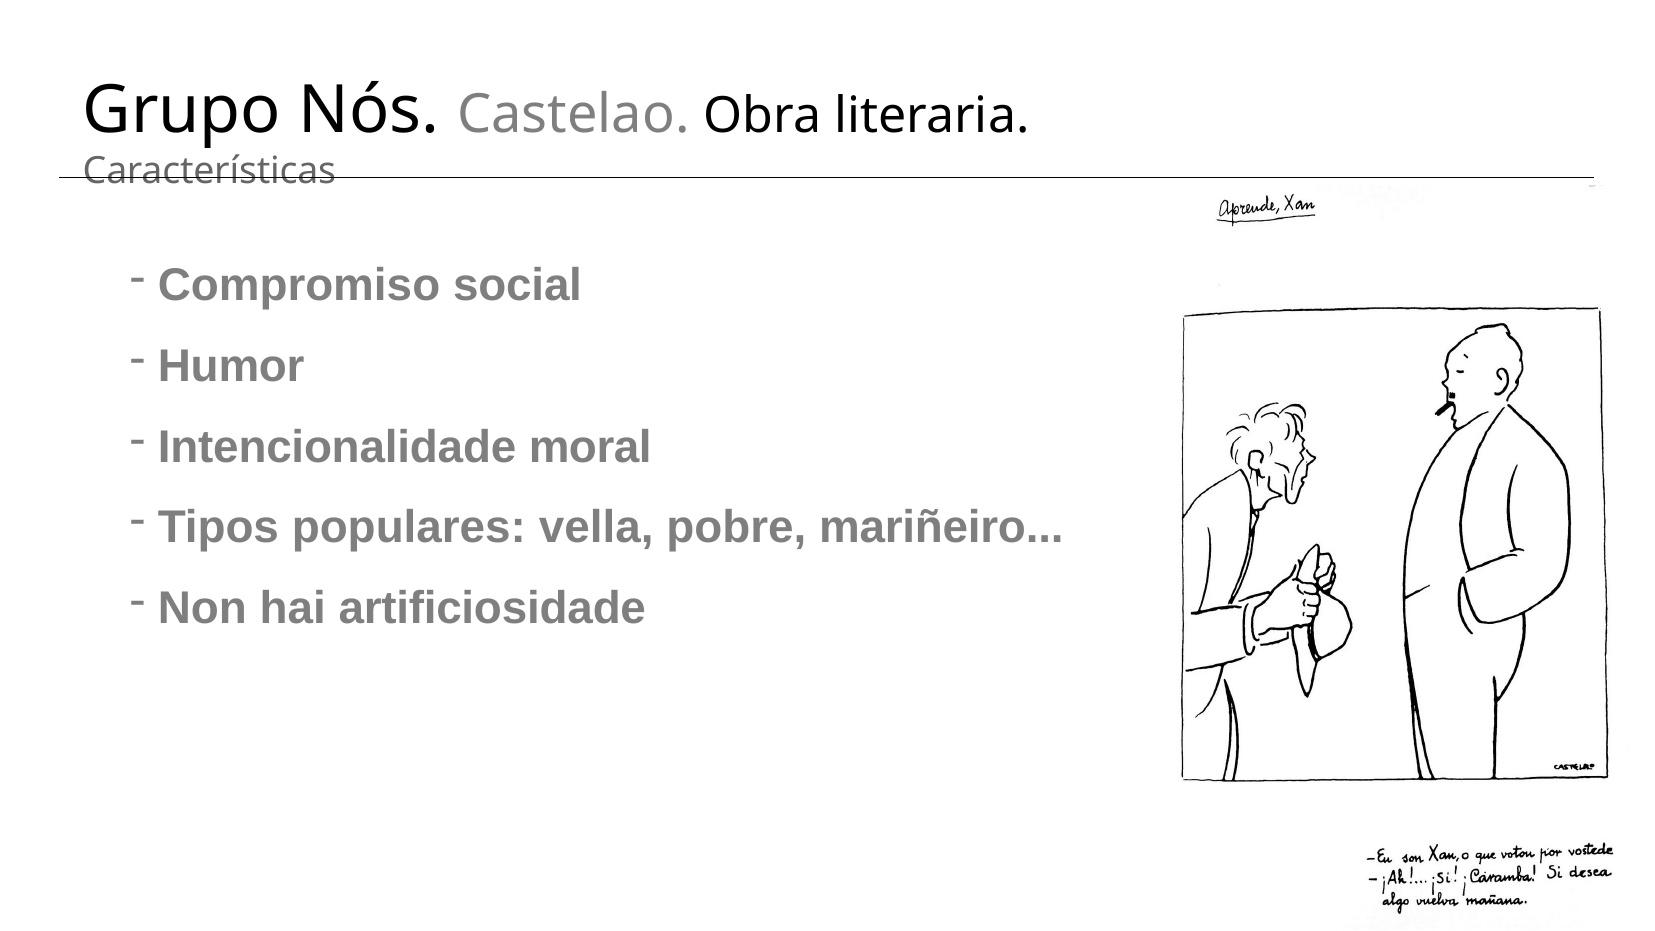

# Grupo Nós. Castelao. Obra literaria. Características
Compromiso social
Humor
Intencionalidade moral
Tipos populares: vella, pobre, mariñeiro...
Non hai artificiosidade